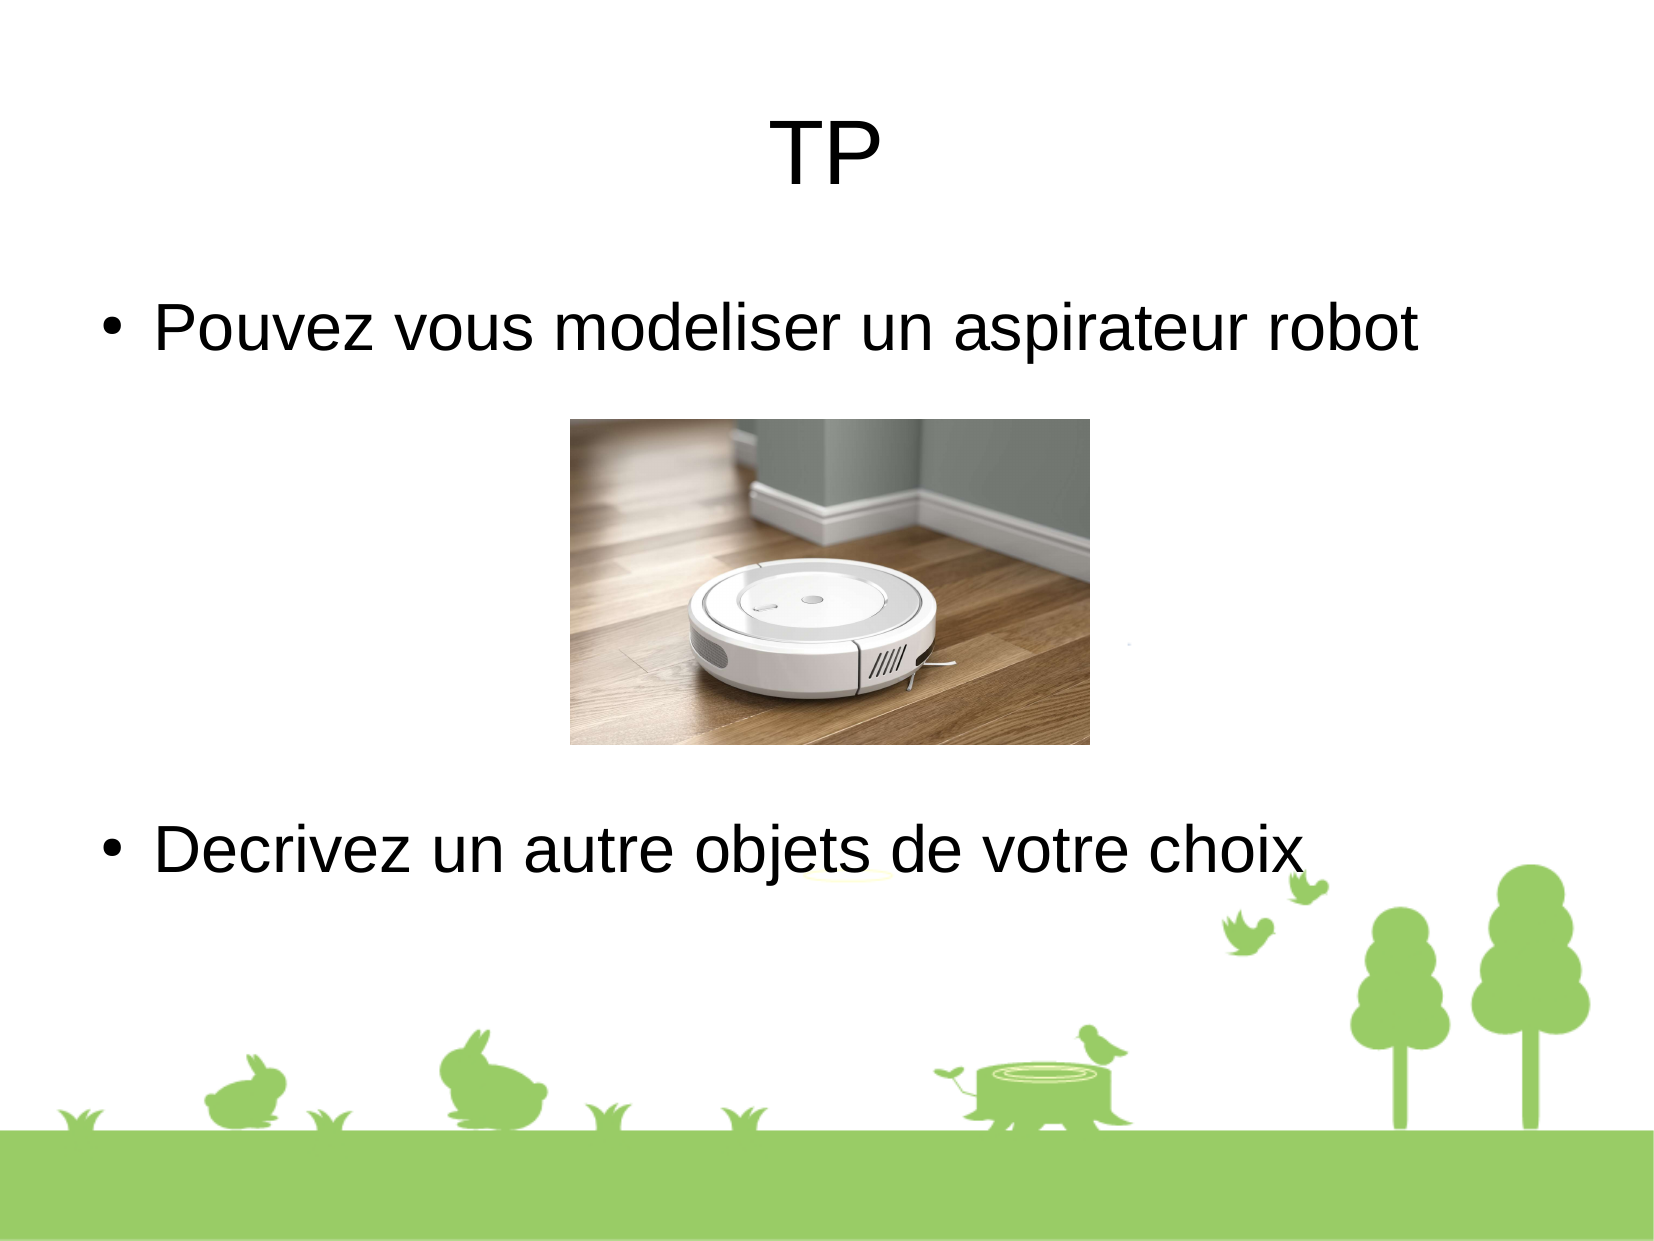

# TP
Pouvez vous modeliser un aspirateur robot
Decrivez un autre objets de votre choix